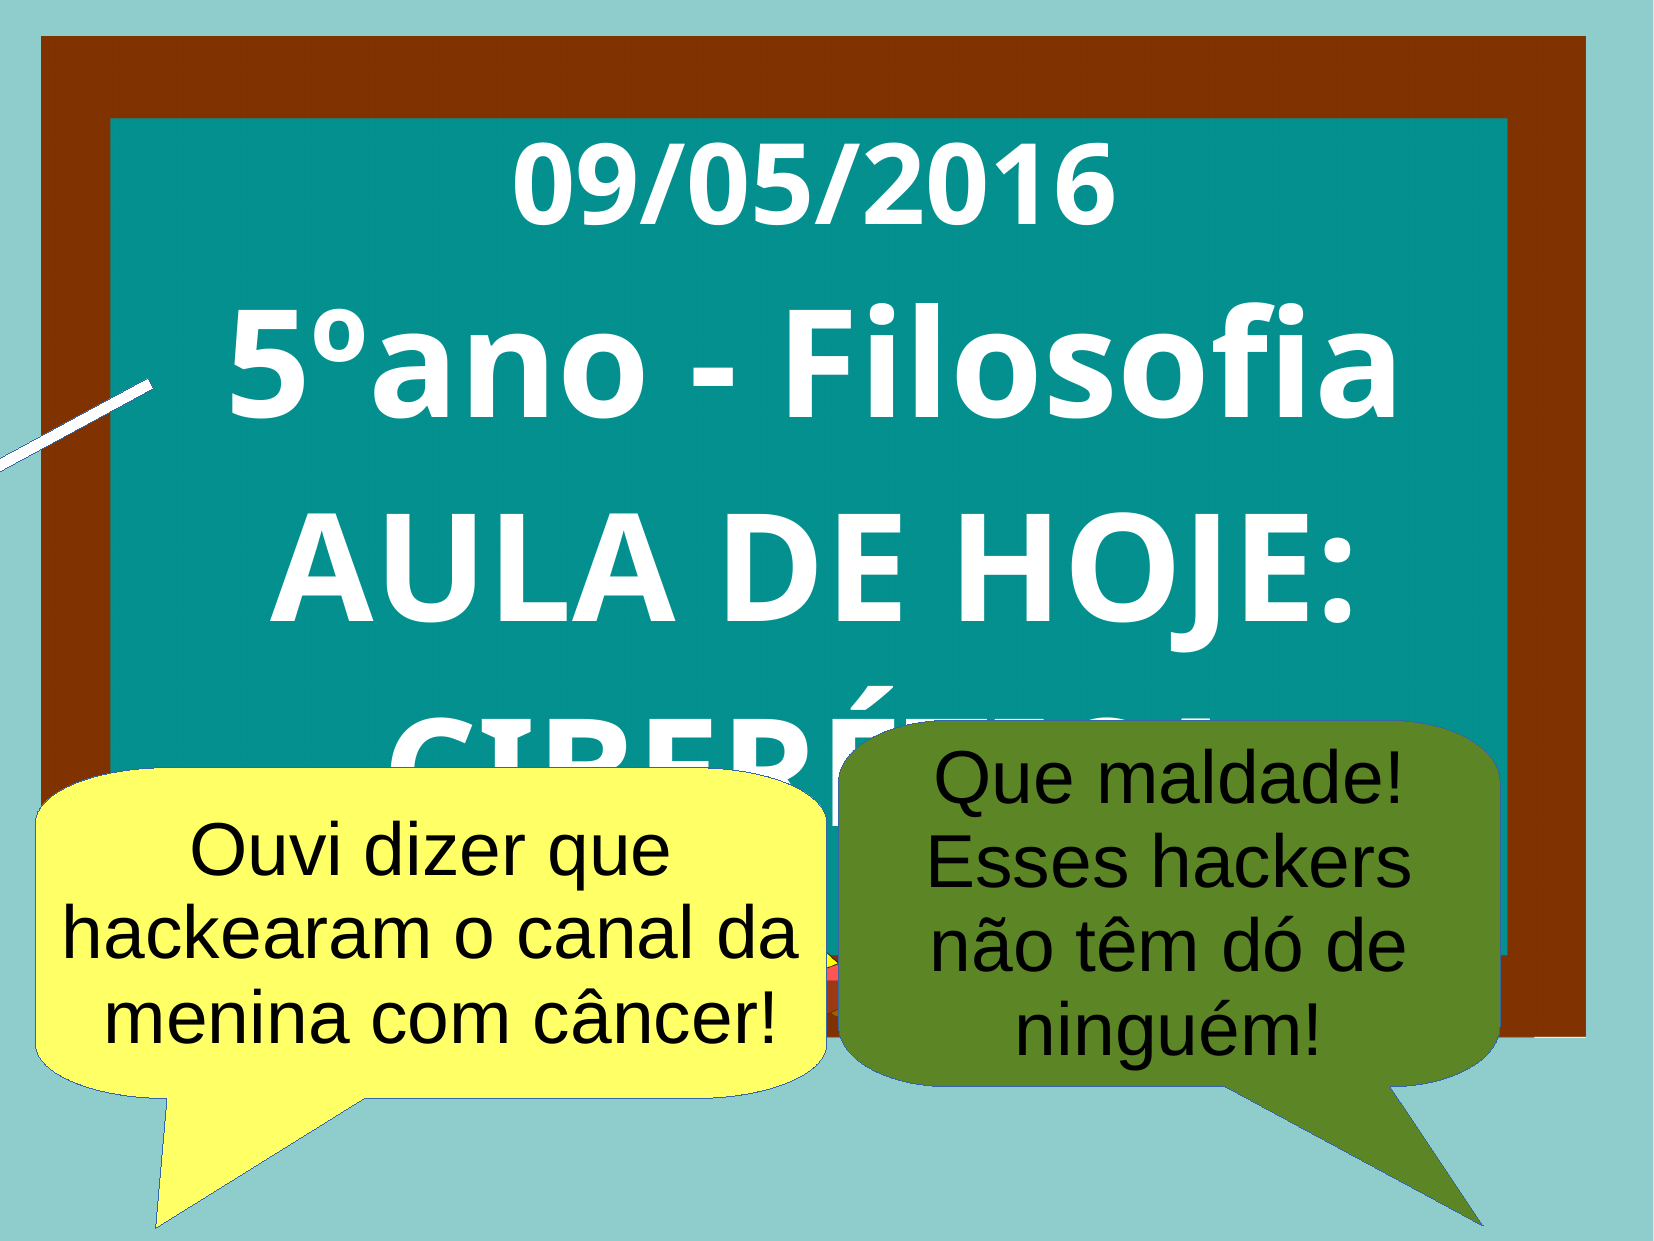

# 09/05/2016 5ºano - Filosofia AULA DE HOJE: CIBERÉTICA
Que maldade!
Esses hackers
não têm dó de
ninguém!
Ouvi dizer que
hackearam o canal da
 menina com câncer!